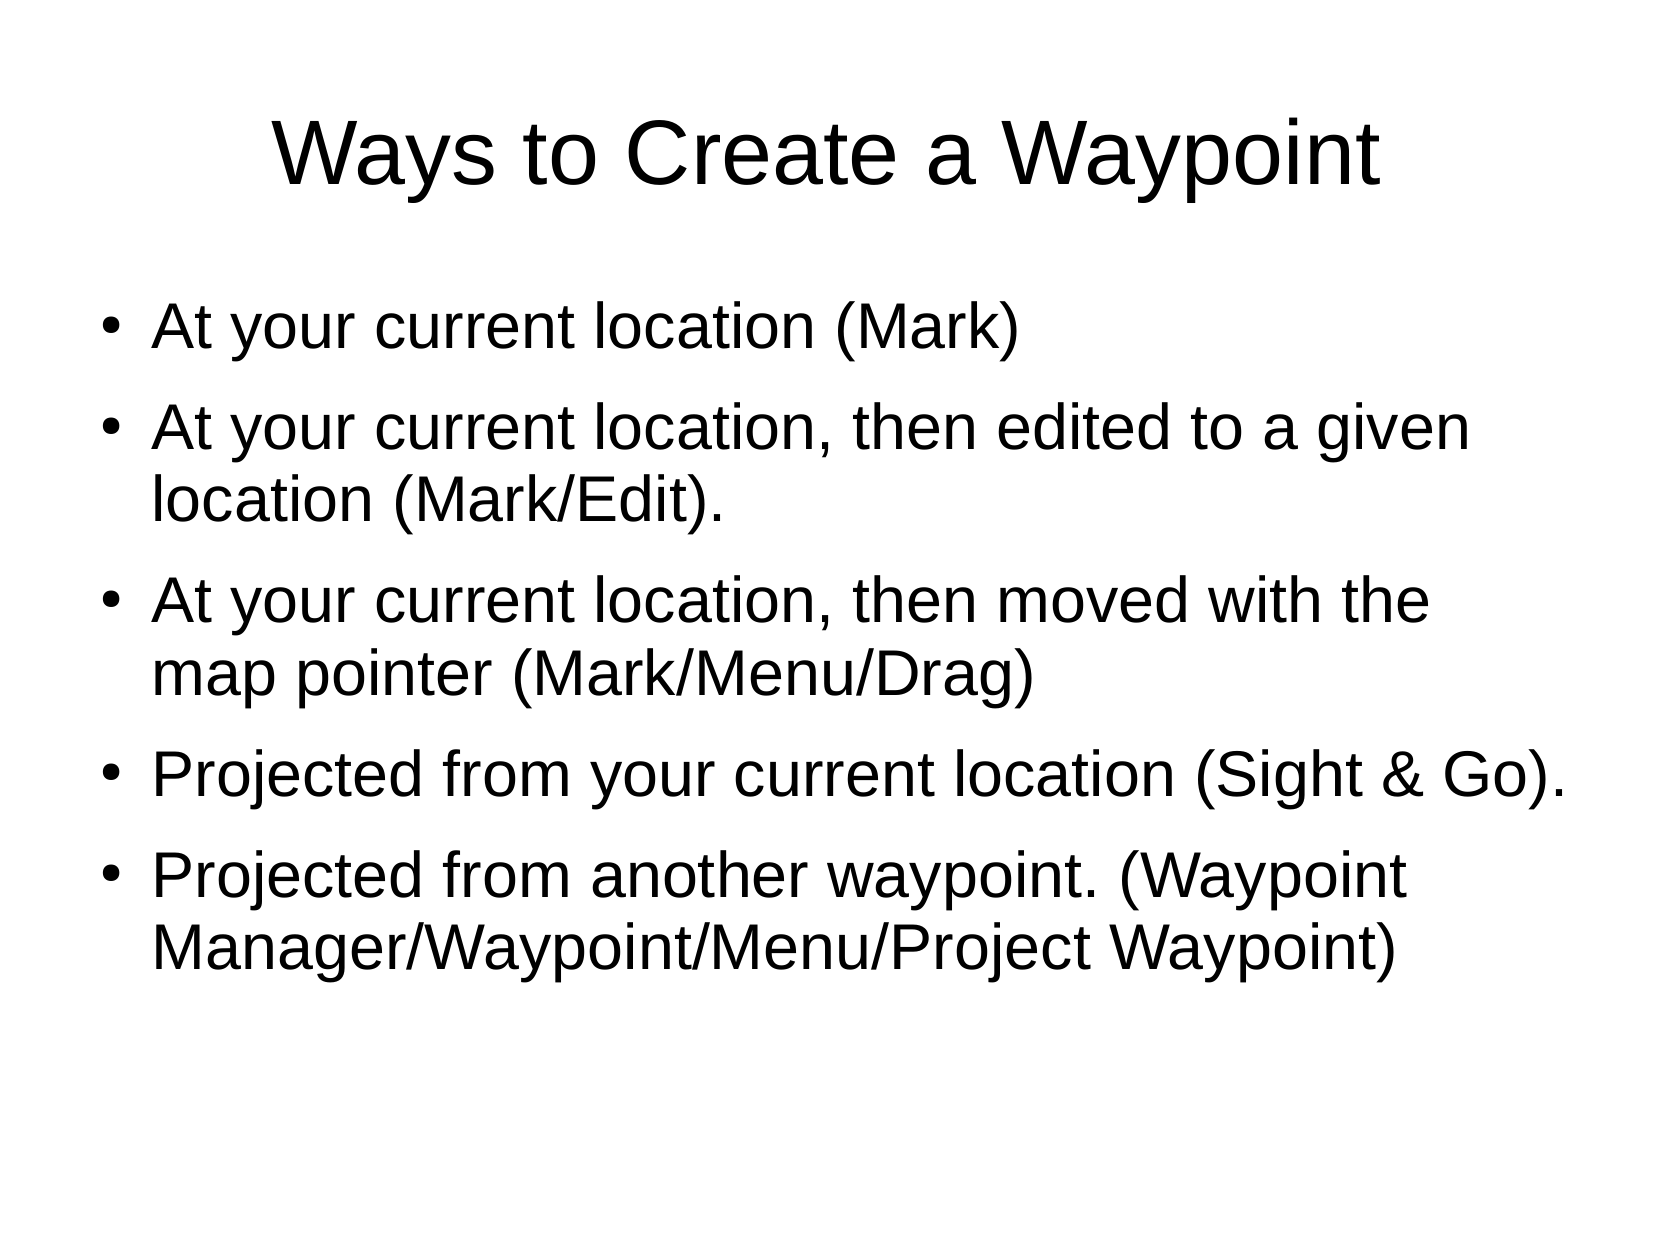

# Ways to Create a Waypoint
At your current location (Mark)
At your current location, then edited to a given location (Mark/Edit).
At your current location, then moved with the map pointer (Mark/Menu/Drag)
Projected from your current location (Sight & Go).
Projected from another waypoint. (Waypoint Manager/Waypoint/Menu/Project Waypoint)